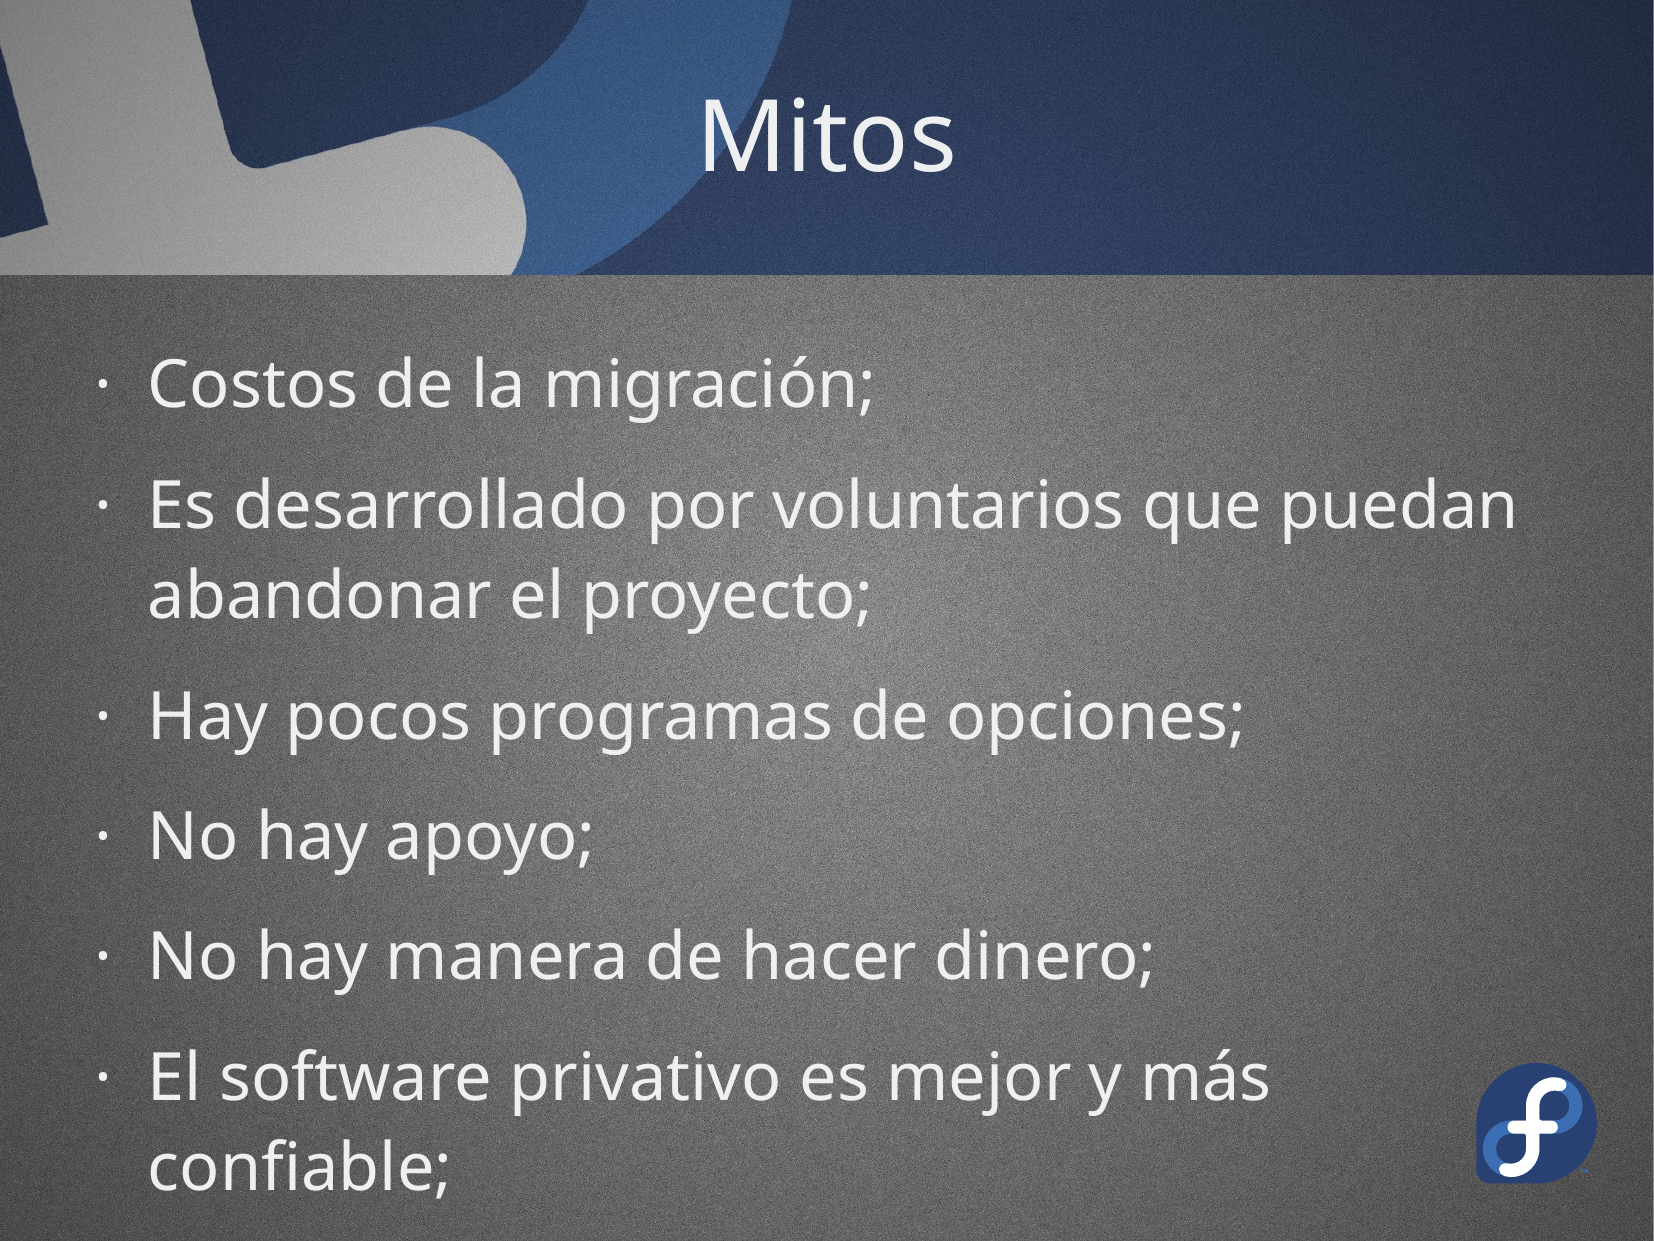

# Mitos
Costos de la migración;
Es desarrollado por voluntarios que puedan abandonar el proyecto;
Hay pocos programas de opciones;
No hay apoyo;
No hay manera de hacer dinero;
El software privativo es mejor y más confiable;
Visualmente no atractivo;